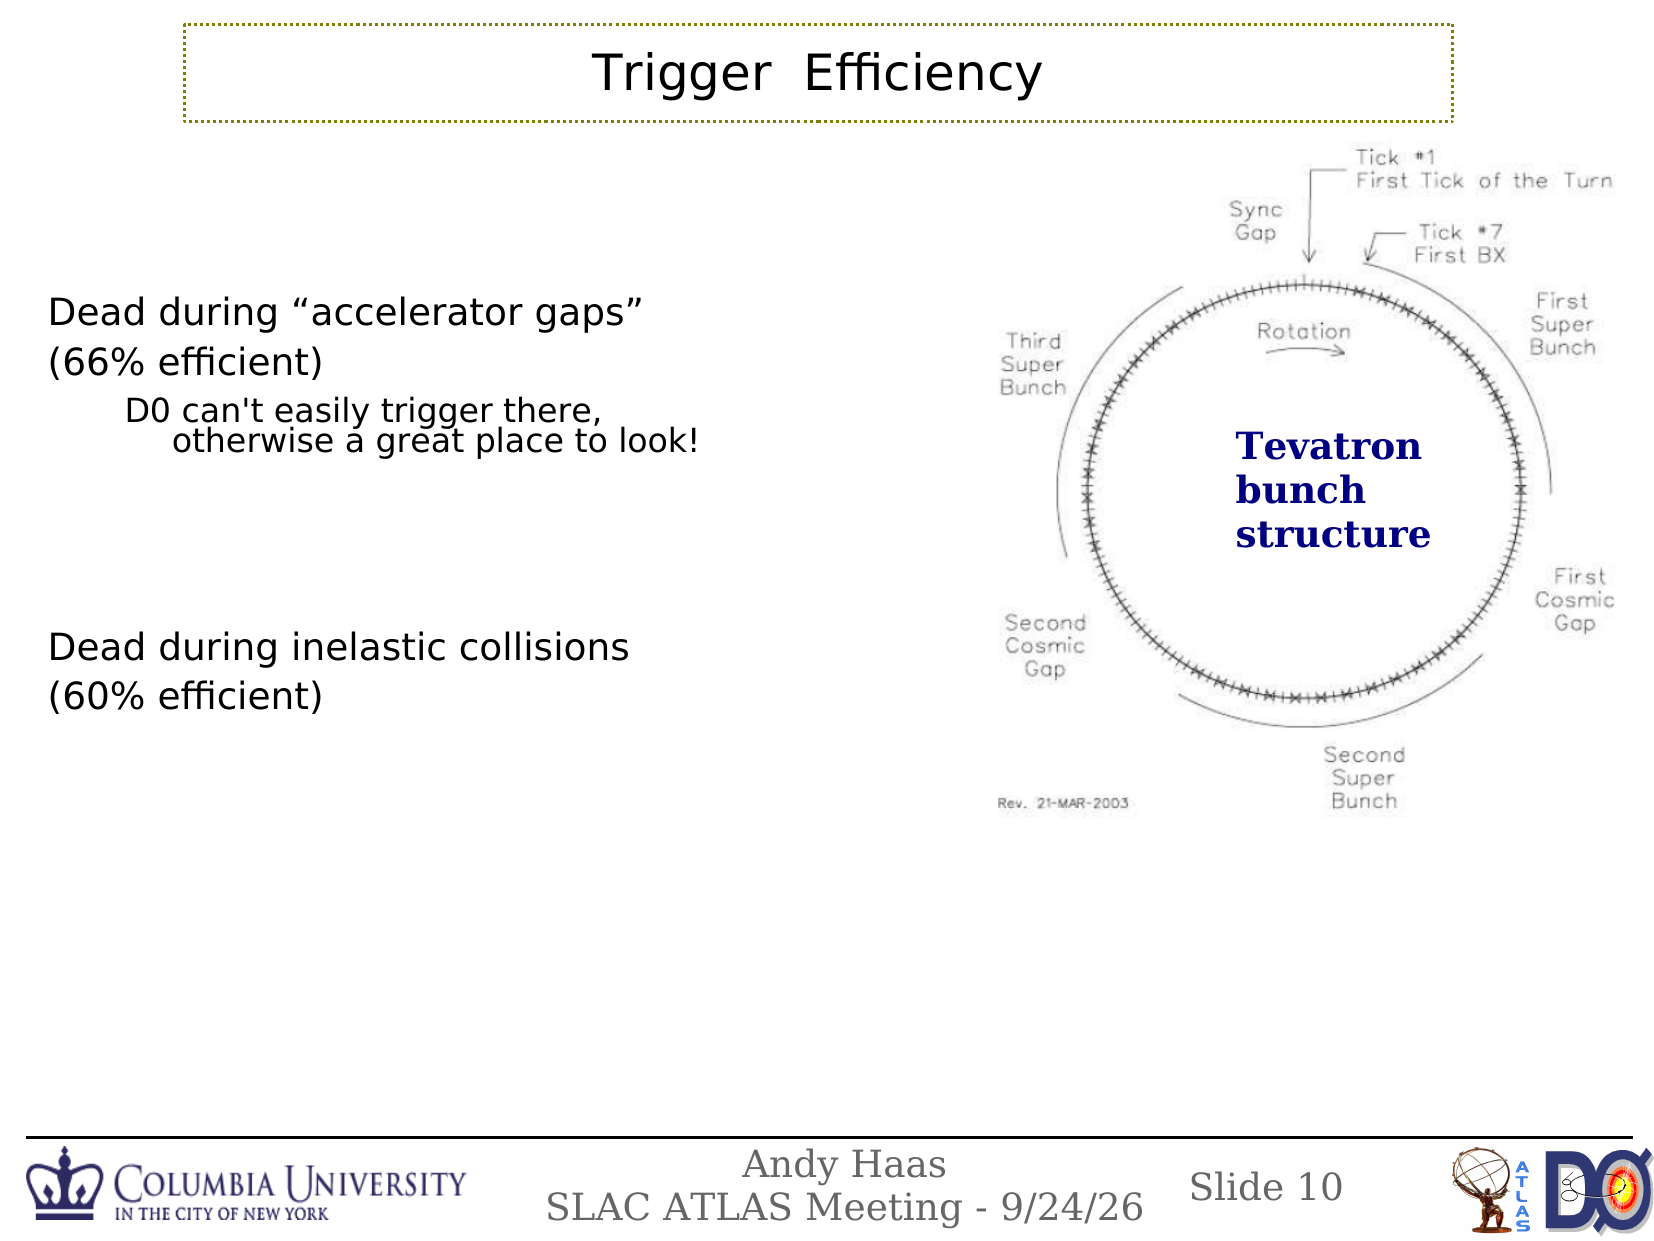

# Trigger Efficiency
Dead during “accelerator gaps”
(66% efficient)
D0 can't easily trigger there, otherwise a great place to look!
Dead during inelastic collisions
(60% efficient)
Tevatron
bunch
structure